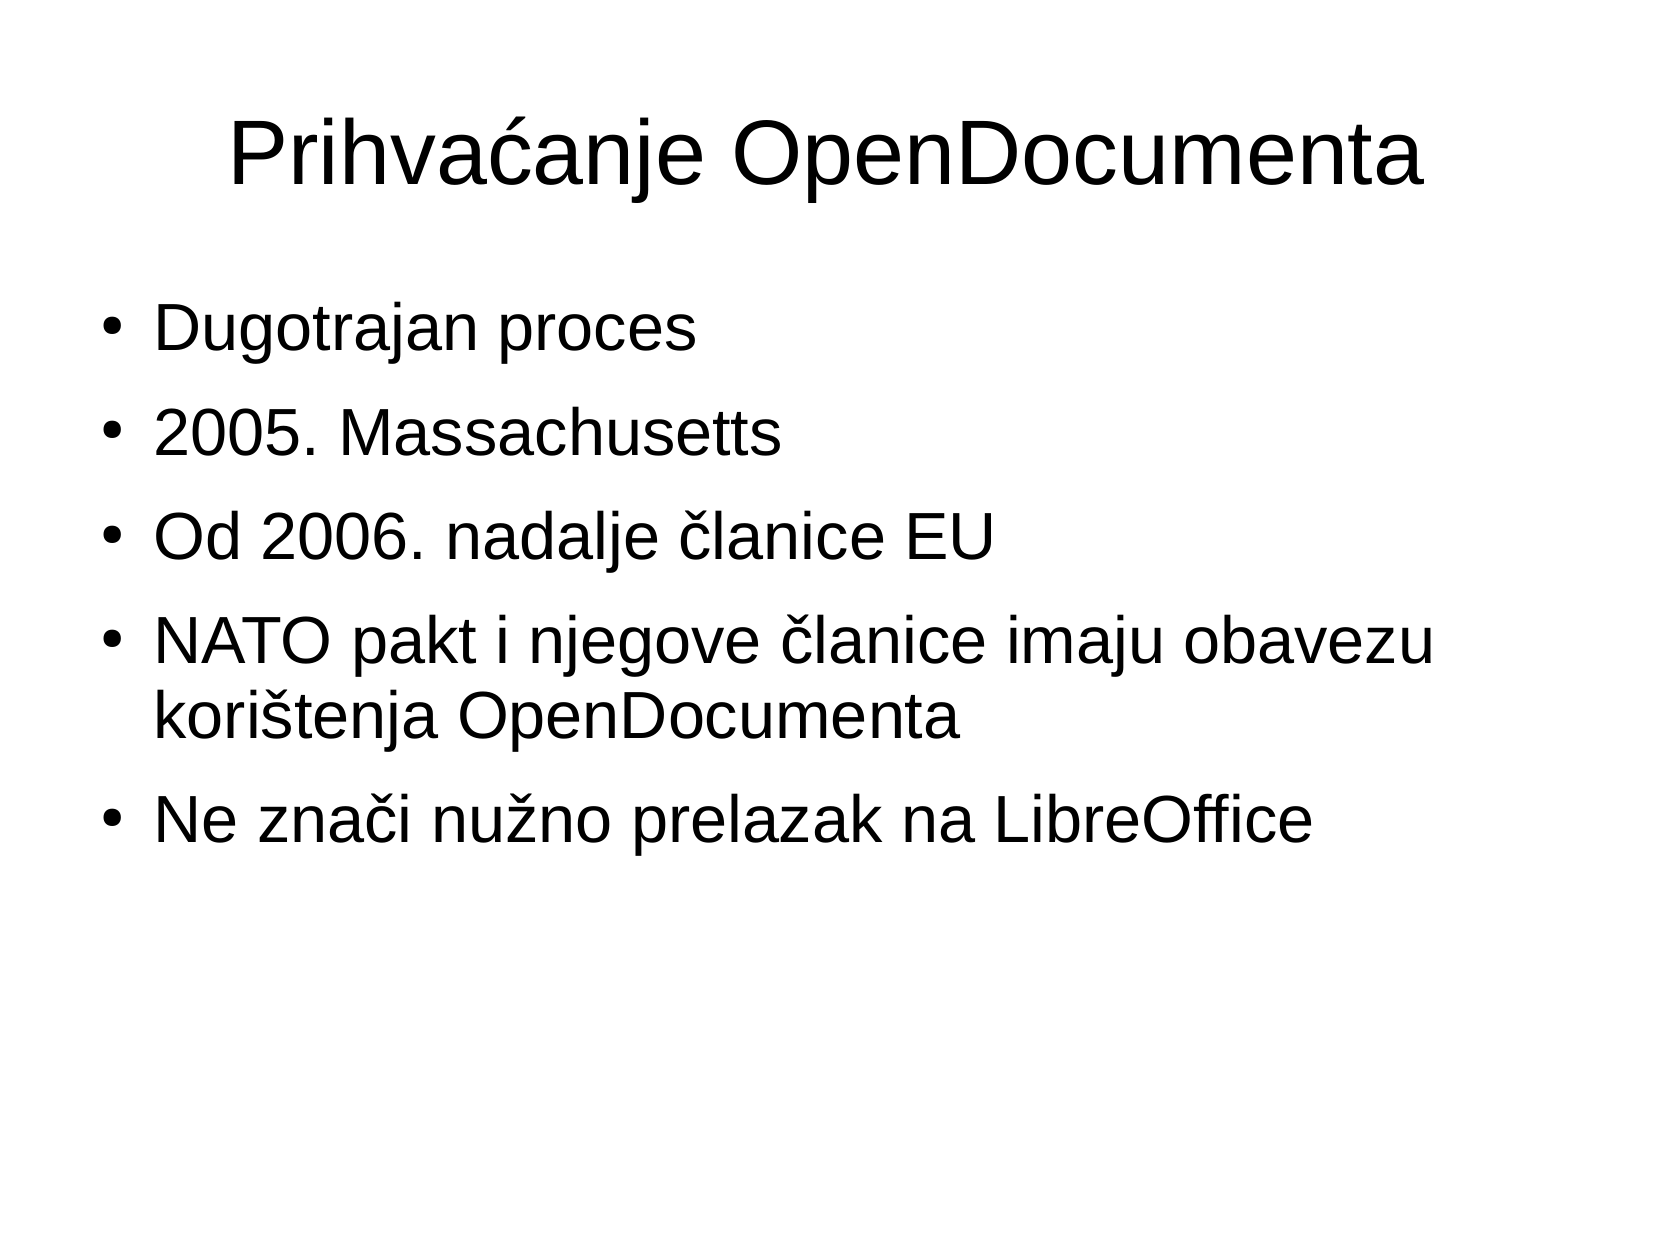

# Prihvaćanje OpenDocumenta
Dugotrajan proces
2005. Massachusetts
Od 2006. nadalje članice EU
NATO pakt i njegove članice imaju obavezu korištenja OpenDocumenta
Ne znači nužno prelazak na LibreOffice